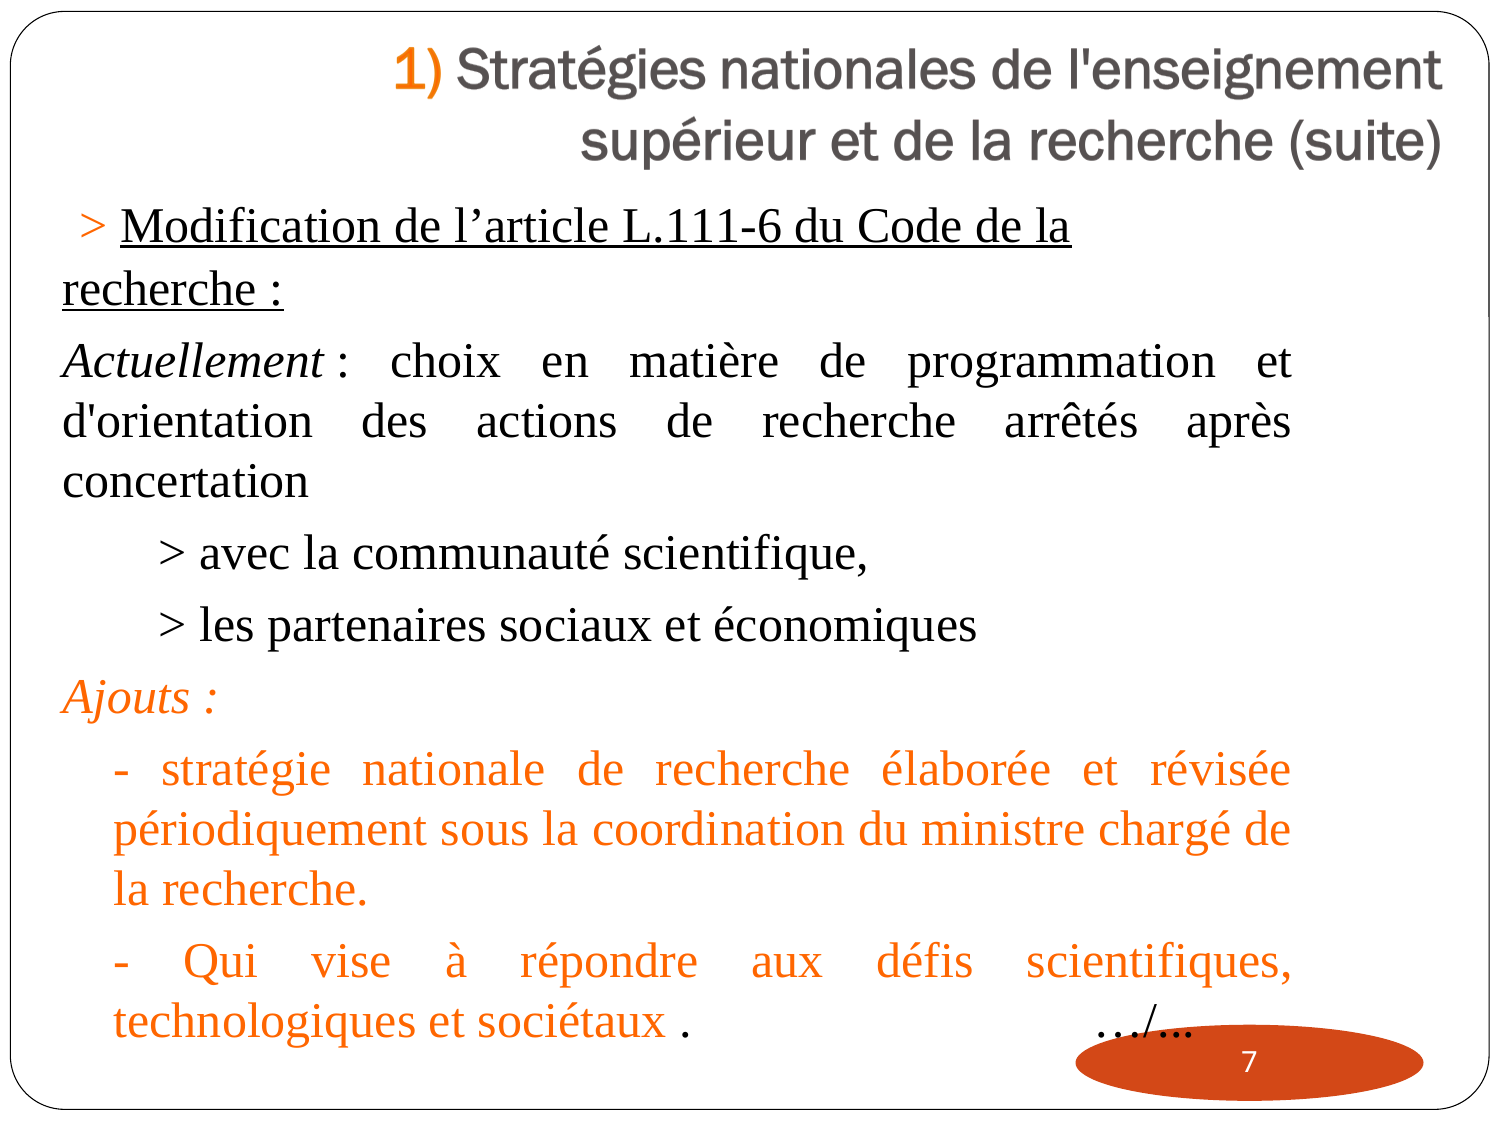

> Modification de l’article L.111-6 du Code de la recherche :
Actuellement : choix en matière de programmation et d'orientation des actions de recherche arrêtés après concertation
> avec la communauté scientifique,
> les partenaires sociaux et économiques
Ajouts :
- stratégie nationale de recherche élaborée et révisée périodiquement sous la coordination du ministre chargé de la recherche.
- Qui vise à répondre aux défis scientifiques, technologiques et sociétaux . 						…/...